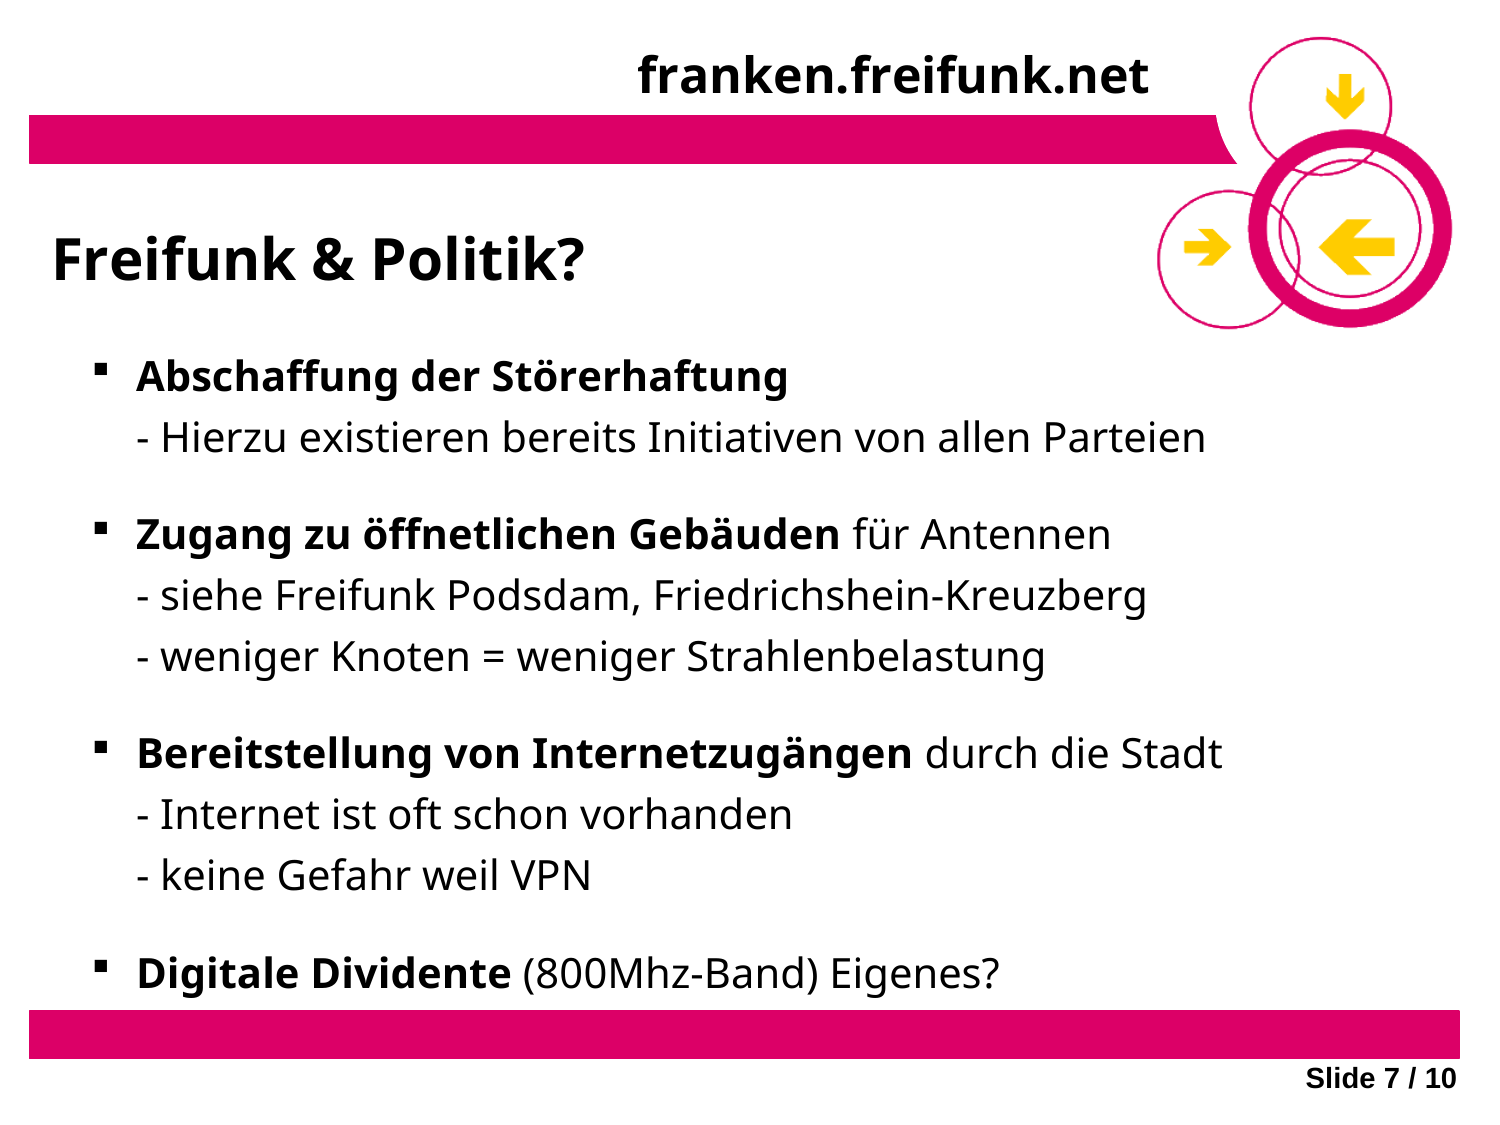

Freifunk & Politik?
Abschaffung der Störerhaftung
- Hierzu existieren bereits Initiativen von allen Parteien
Zugang zu öffnetlichen Gebäuden für Antennen
- siehe Freifunk Podsdam, Friedrichshein-Kreuzberg
- weniger Knoten = weniger Strahlenbelastung
Bereitstellung von Internetzugängen durch die Stadt
- Internet ist oft schon vorhanden
- keine Gefahr weil VPN
Digitale Dividente (800Mhz-Band) Eigenes?
7